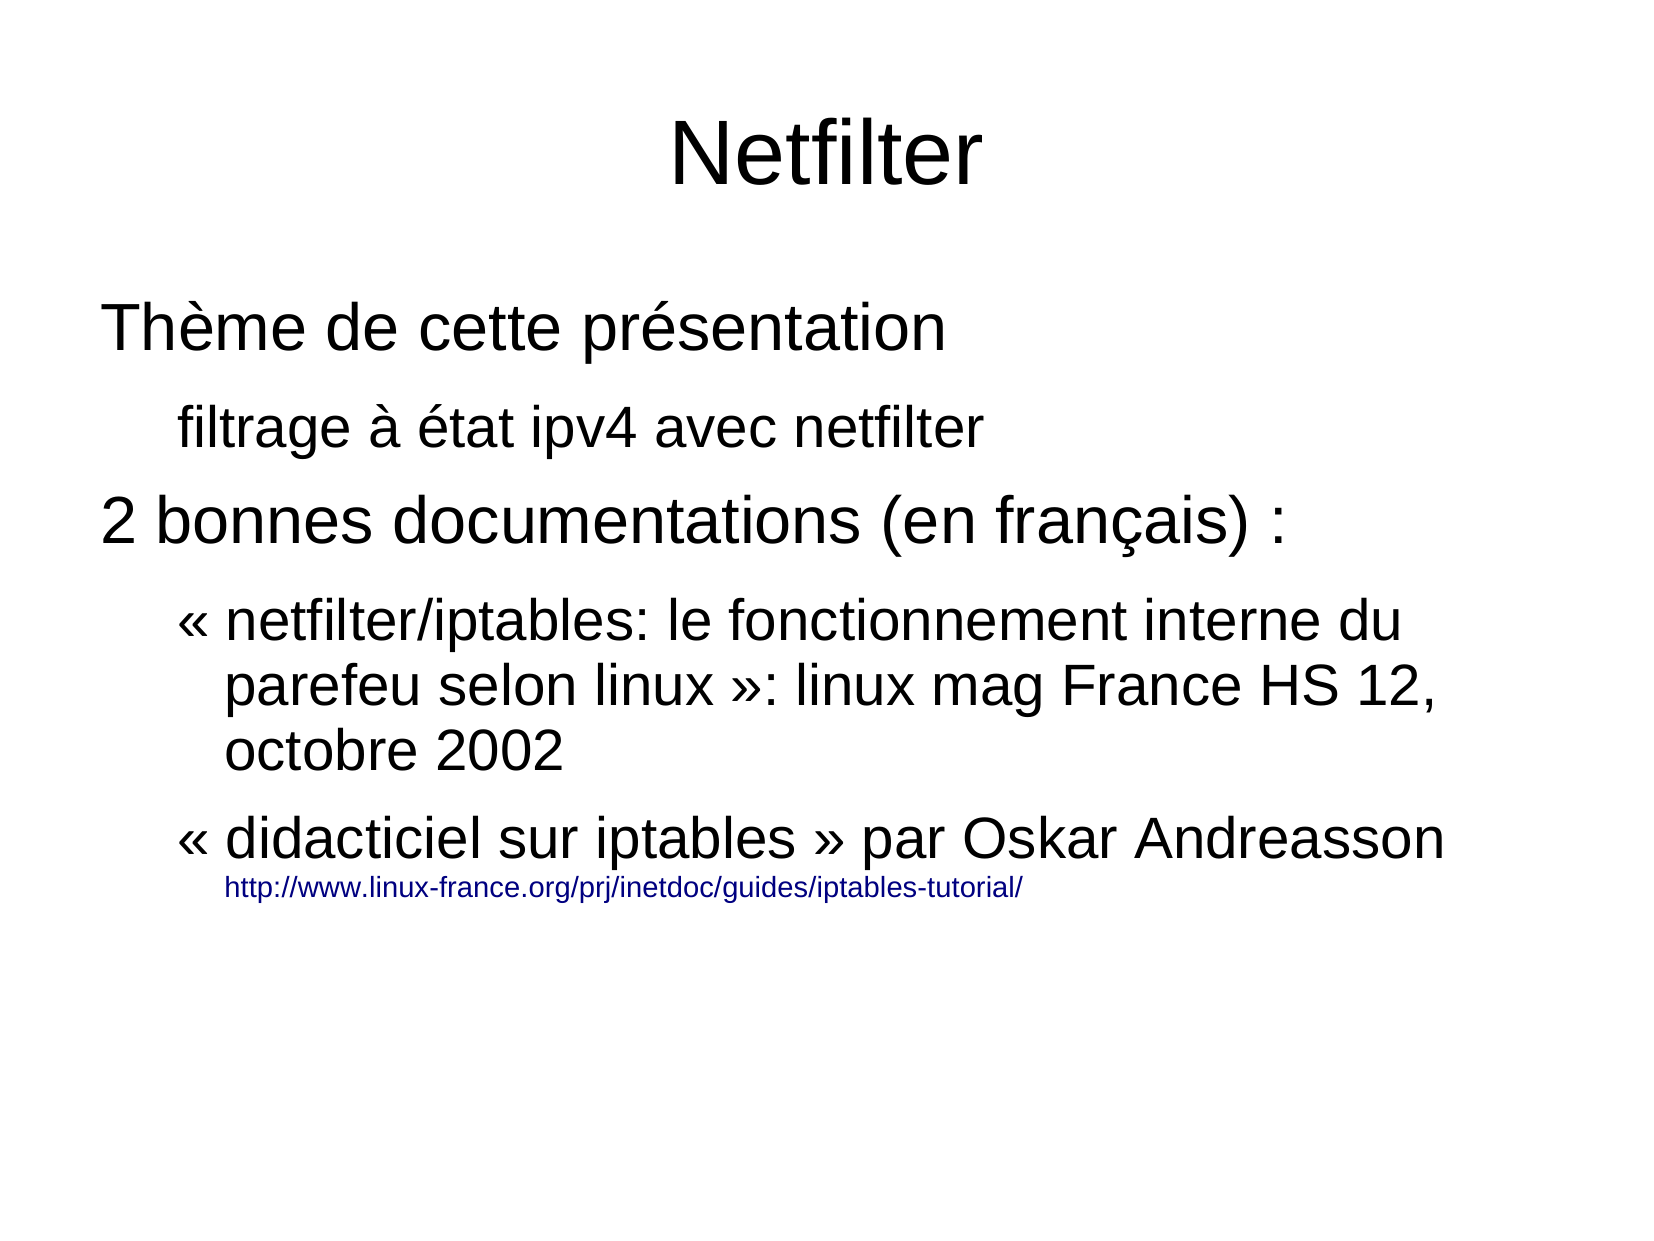

Netfilter
# Thème de cette présentation
filtrage à état ipv4 avec netfilter
2 bonnes documentations (en français) :
« netfilter/iptables: le fonctionnement interne du parefeu selon linux »: linux mag France HS 12, octobre 2002
« didacticiel sur iptables » par Oskar Andreasson http://www.linux-france.org/prj/inetdoc/guides/iptables-tutorial/